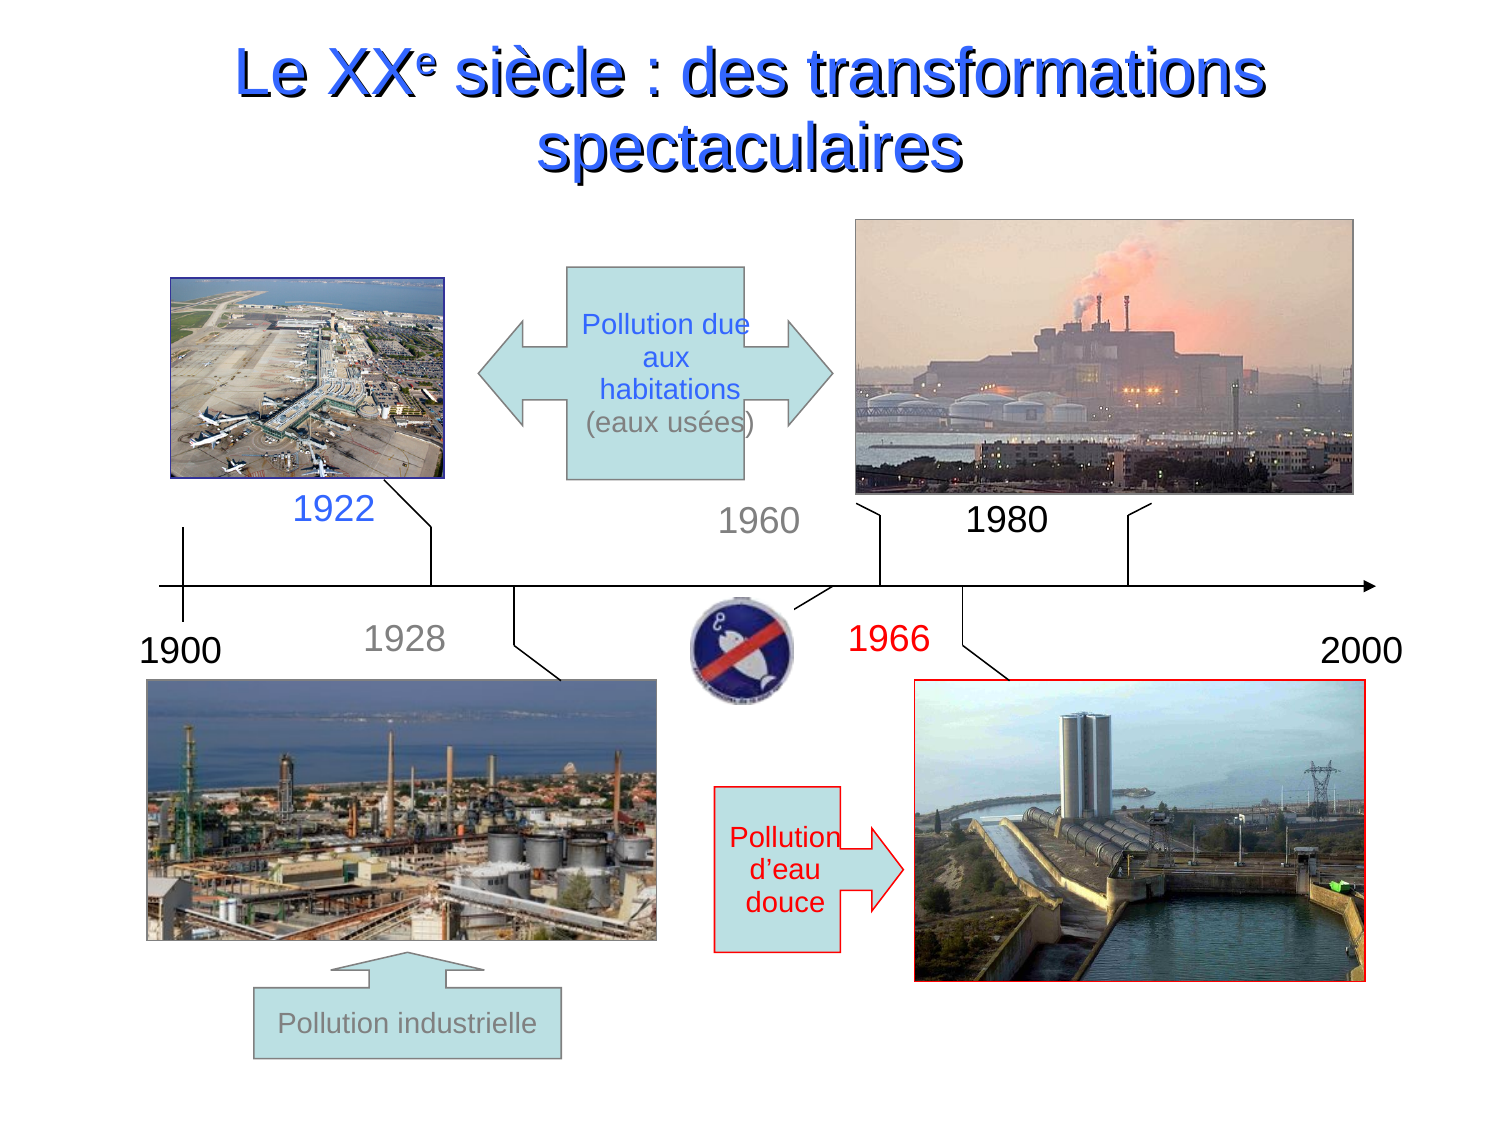

# Le XXe siècle : des transformations spectaculaires
Pollution due
aux
habitations
(eaux usées)
1922
1980
1960
1928
1966
1900
2000
Pollution
d’eau
douce
Pollution industrielle